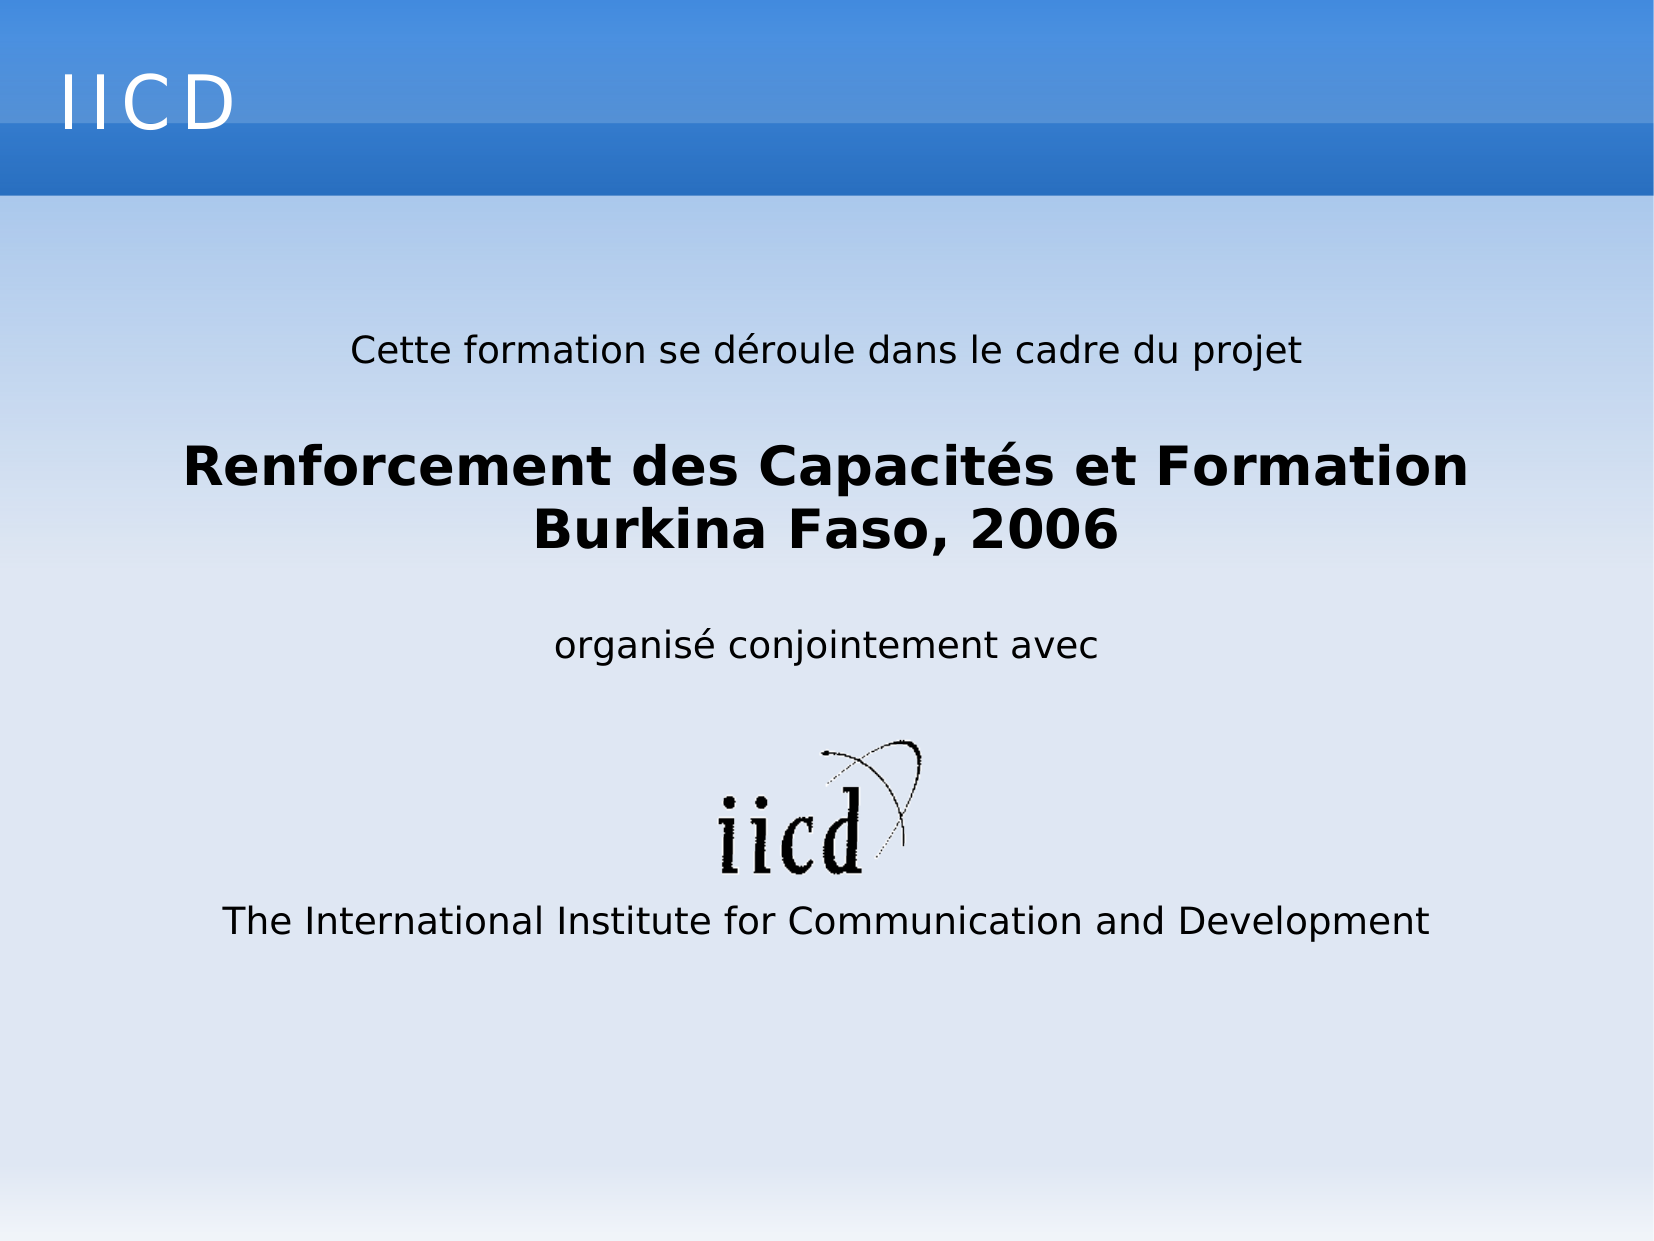

# IICD
Cette formation se déroule dans le cadre du projet
Renforcement des Capacités et Formation Burkina Faso, 2006
organisé conjointement avec
The International Institute for Communication and Development